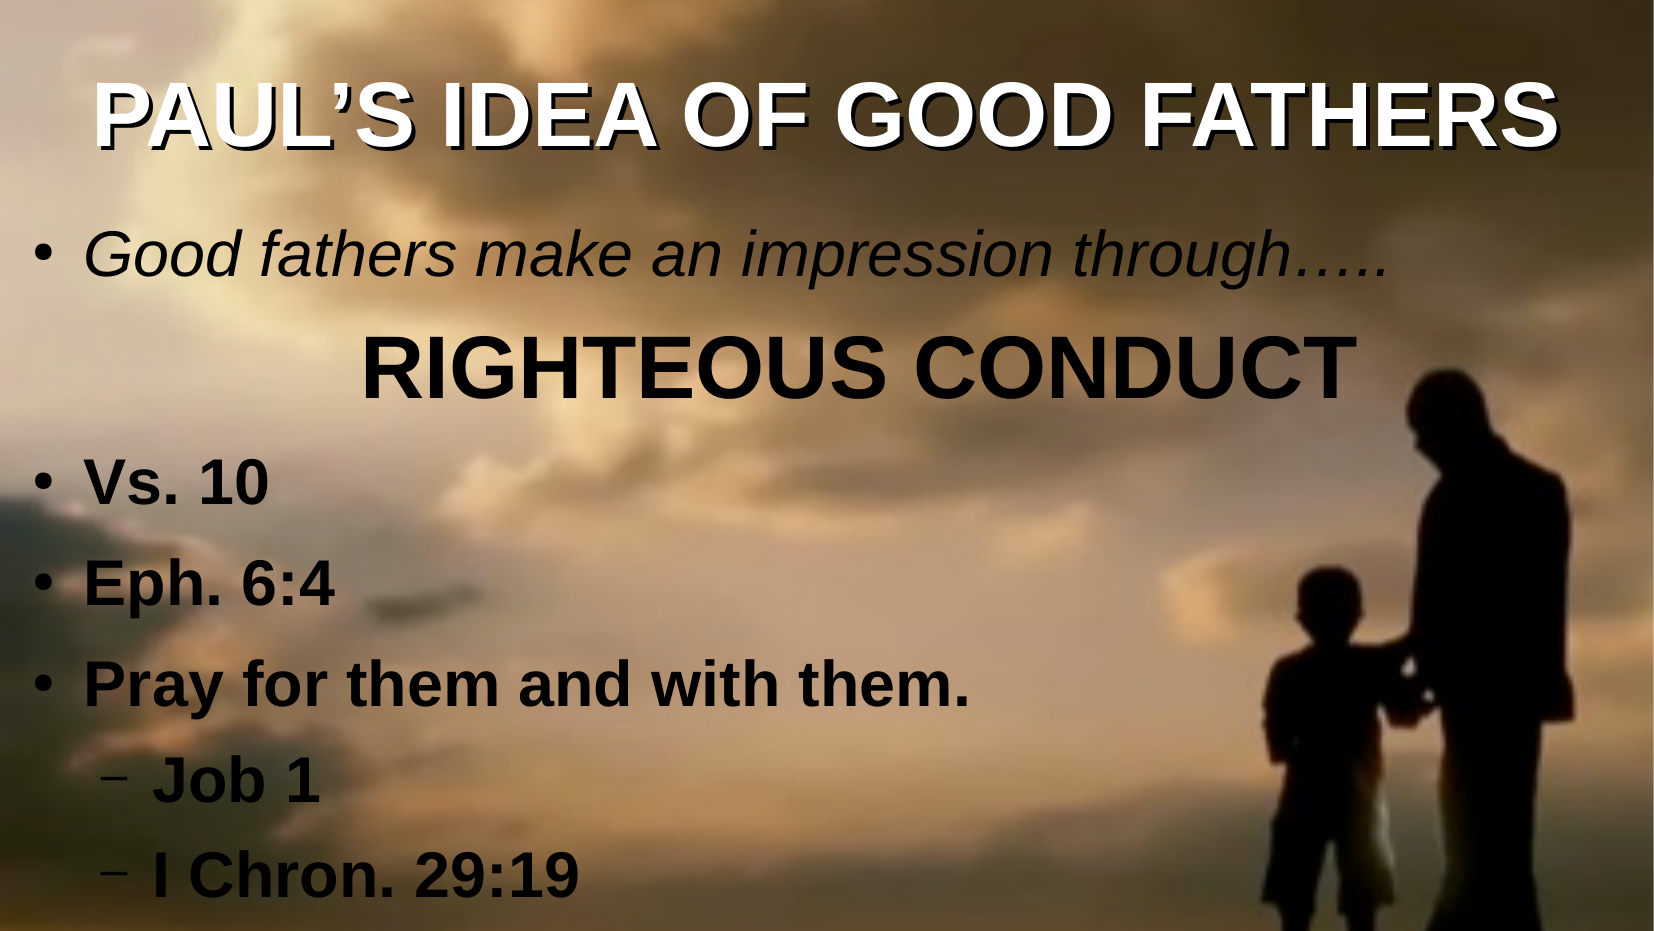

# PAUL’S IDEA OF GOOD FATHERS
Good fathers make an impression through…..
RIGHTEOUS CONDUCT
Vs. 10
Eph. 6:4
Pray for them and with them.
Job 1
I Chron. 29:19